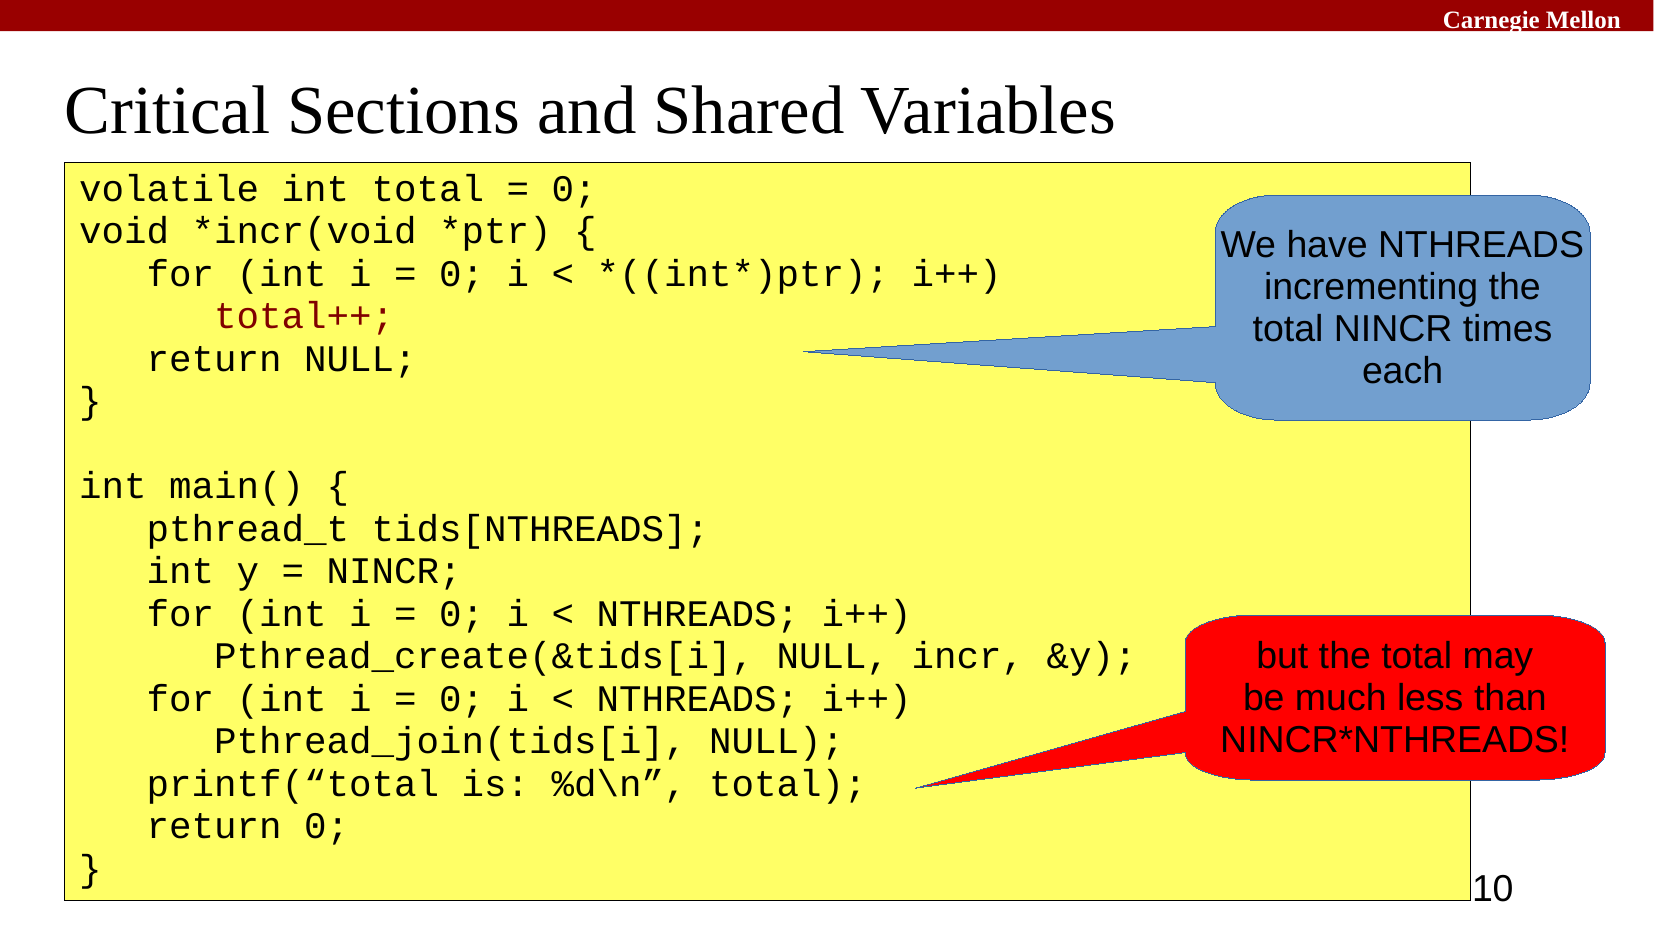

# Critical Sections and Shared Variables
volatile int total = 0;
void *incr(void *ptr) {
 for (int i = 0; i < *((int*)ptr); i++)
 total++;
 return NULL;
}
int main() {
 pthread_t tids[NTHREADS];
 int y = NINCR;
 for (int i = 0; i < NTHREADS; i++)
 Pthread_create(&tids[i], NULL, incr, &y);
 for (int i = 0; i < NTHREADS; i++)
 Pthread_join(tids[i], NULL);
 printf(“total is: %d\n”, total);
 return 0;
}
We have NTHREADS
incrementing the
total NINCR times
each
but the total may
be much less than
NINCR*NTHREADS!